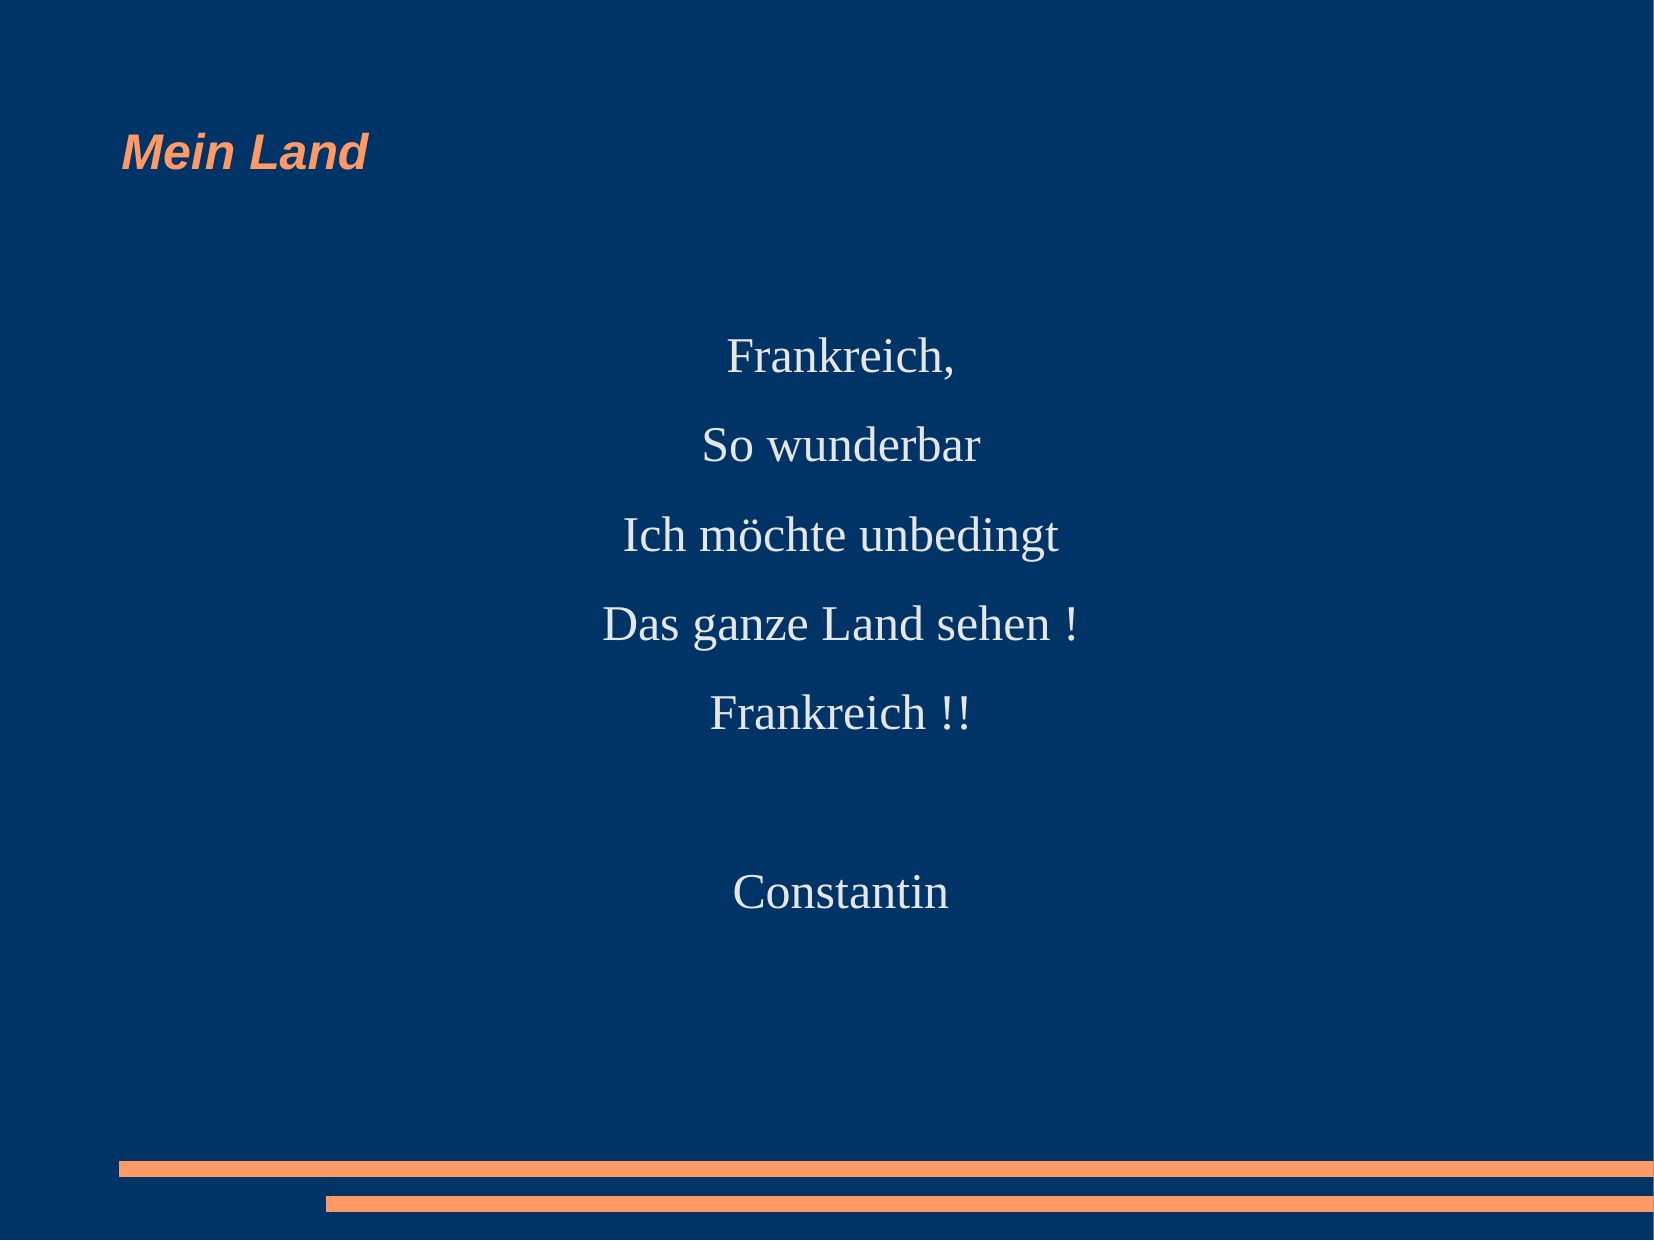

# Mein Land
Frankreich,
So wunderbar
Ich möchte unbedingt
Das ganze Land sehen !
Frankreich !!
Constantin